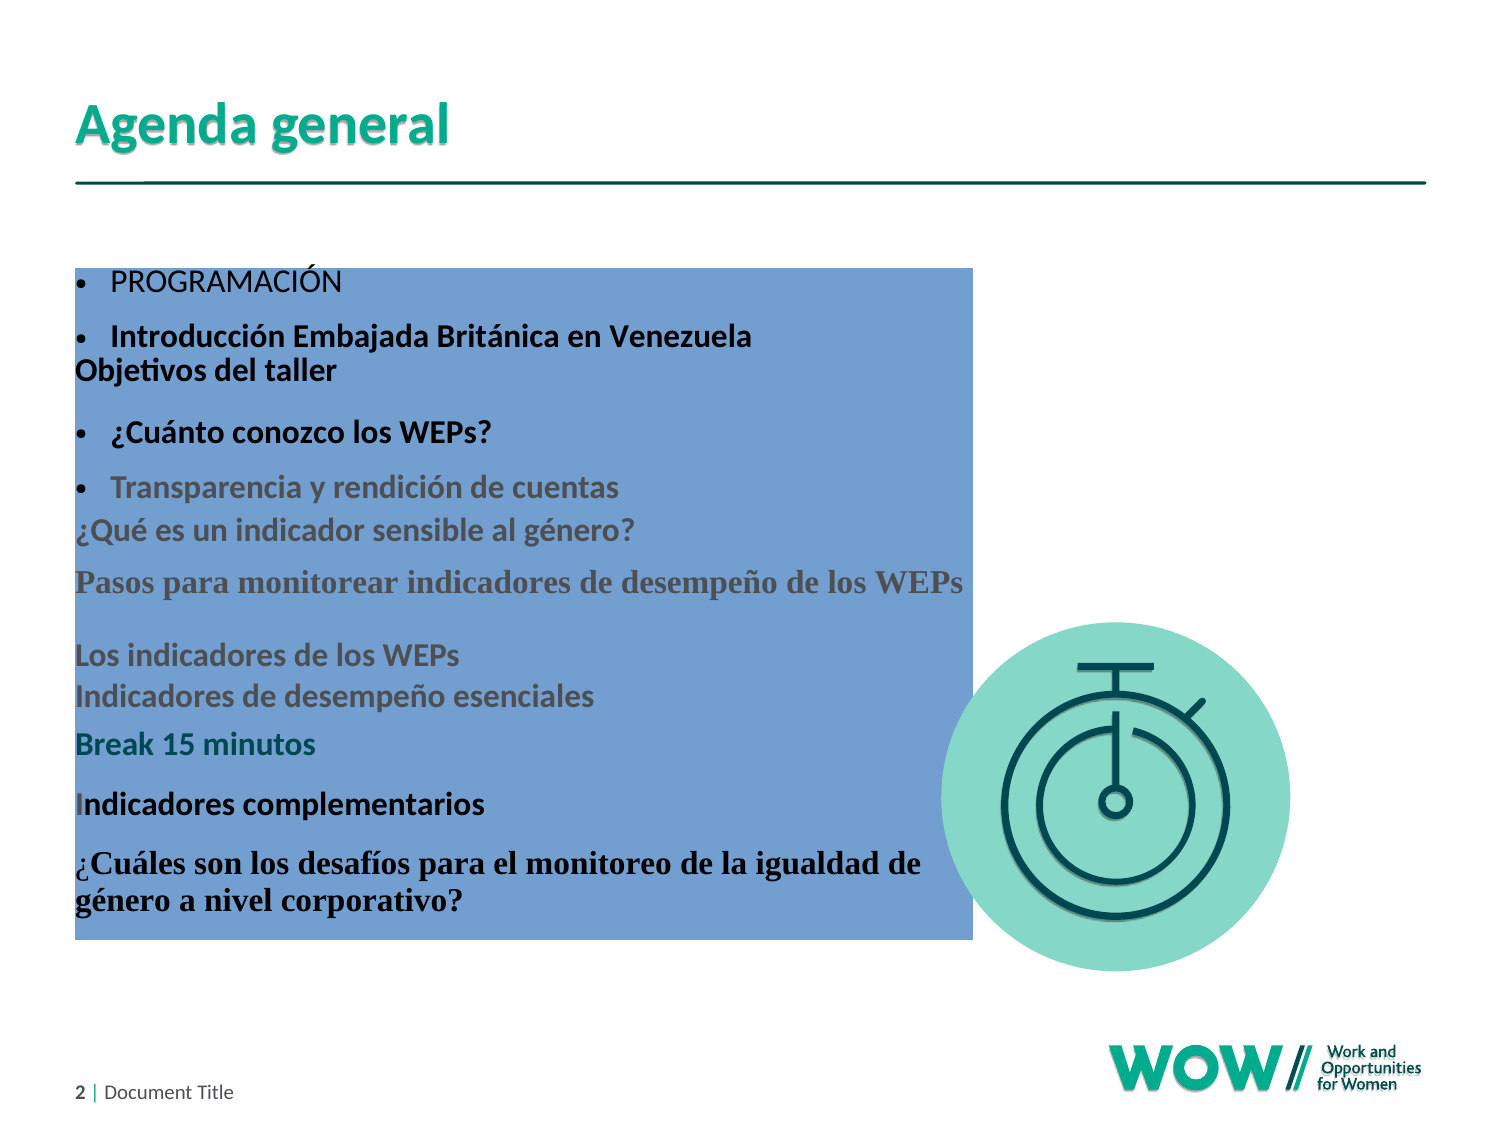

# Agenda general
| PROGRAMACIÓN |
| --- |
| Introducción Embajada Británica en Venezuela Objetivos del taller |
| ¿Cuánto conozco los WEPs? |
| Transparencia y rendición de cuentas |
| ¿Qué es un indicador sensible al género? |
| Pasos para monitorear indicadores de desempeño de los WEPs |
| Los indicadores de los WEPs |
| Indicadores de desempeño esenciales |
| Break 15 minutos |
| Indicadores complementarios |
| ¿Cuáles son los desafíos para el monitoreo de la igualdad de género a nivel corporativo? |
1 | Document Title